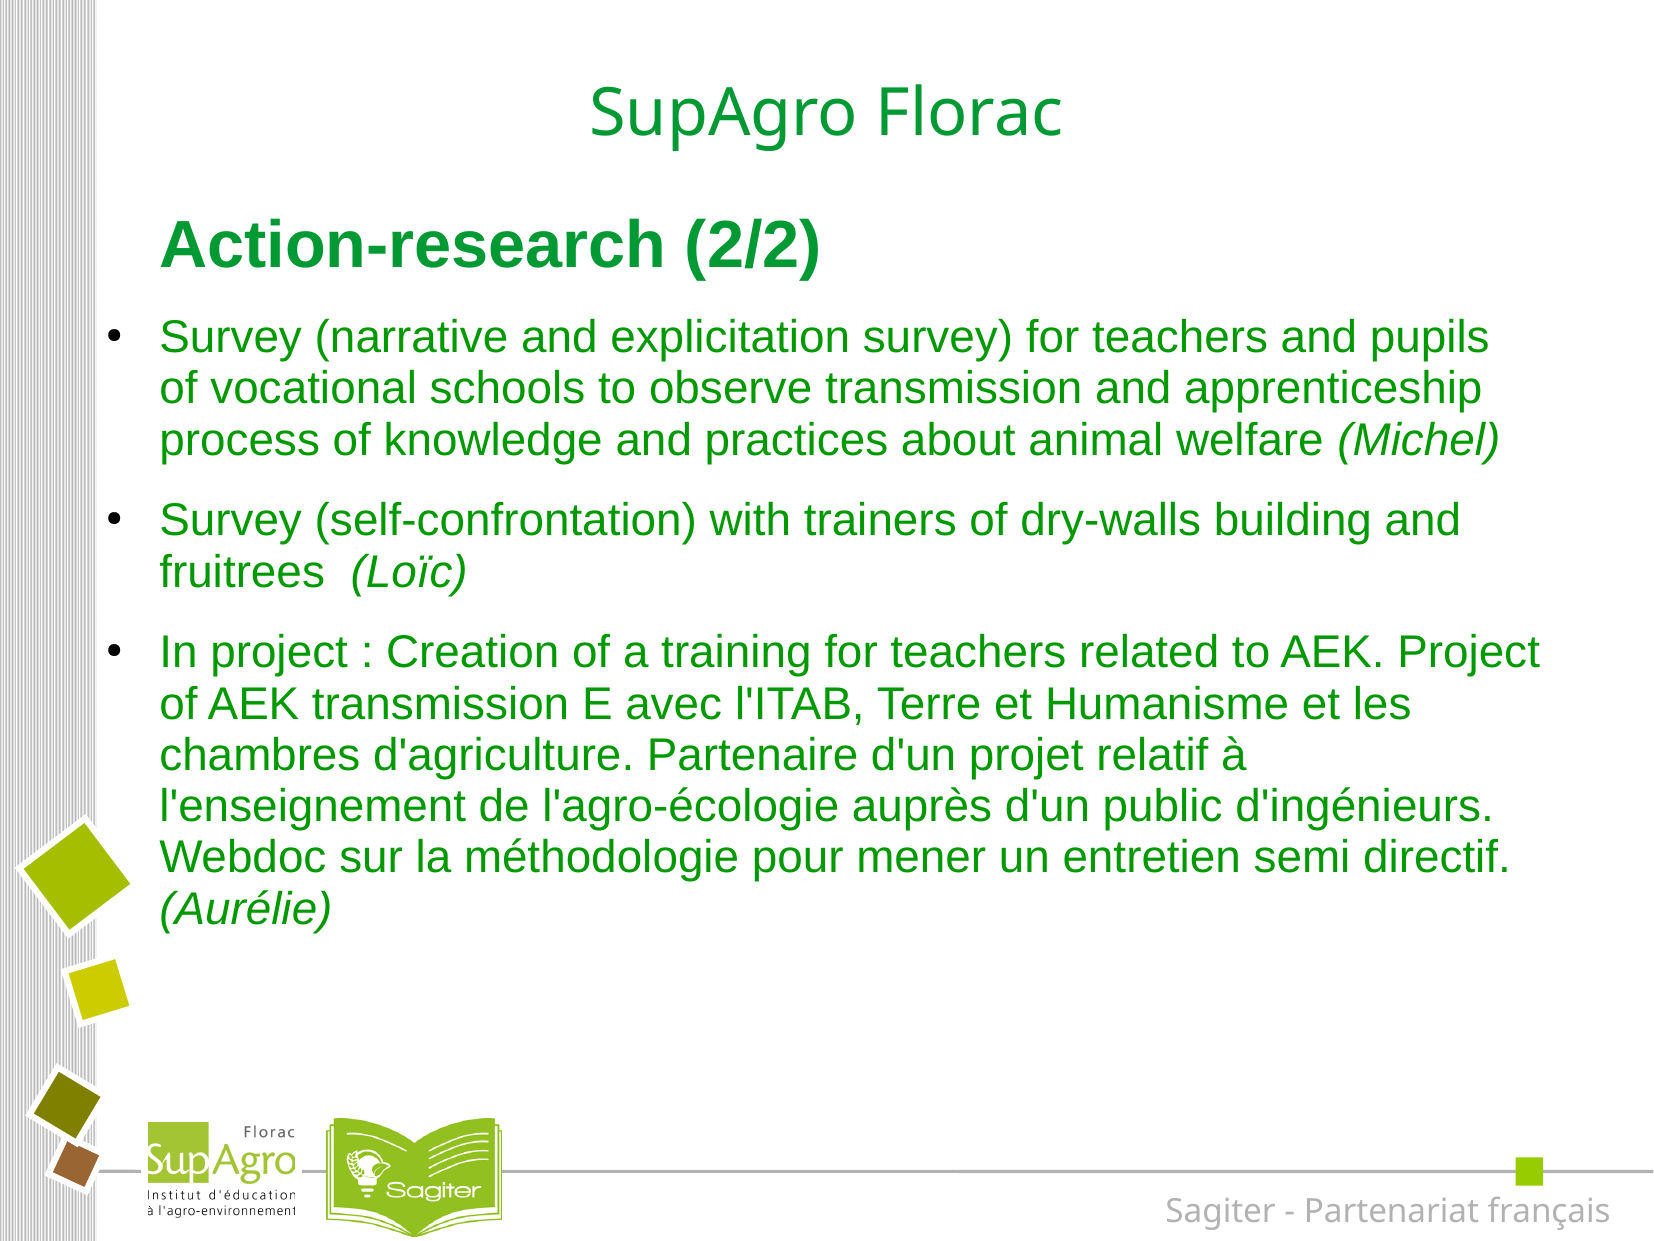

# SupAgro Florac
Action-research (2/2)
Survey (narrative and explicitation survey) for teachers and pupils of vocational schools to observe transmission and apprenticeship process of knowledge and practices about animal welfare (Michel)
Survey (self-confrontation) with trainers of dry-walls building and fruitrees (Loïc)
In project : Creation of a training for teachers related to AEK. Project of AEK transmission E avec l'ITAB, Terre et Humanisme et les chambres d'agriculture. Partenaire d'un projet relatif à l'enseignement de l'agro-écologie auprès d'un public d'ingénieurs. Webdoc sur la méthodologie pour mener un entretien semi directif. (Aurélie)
Sagiter - Partenariat français